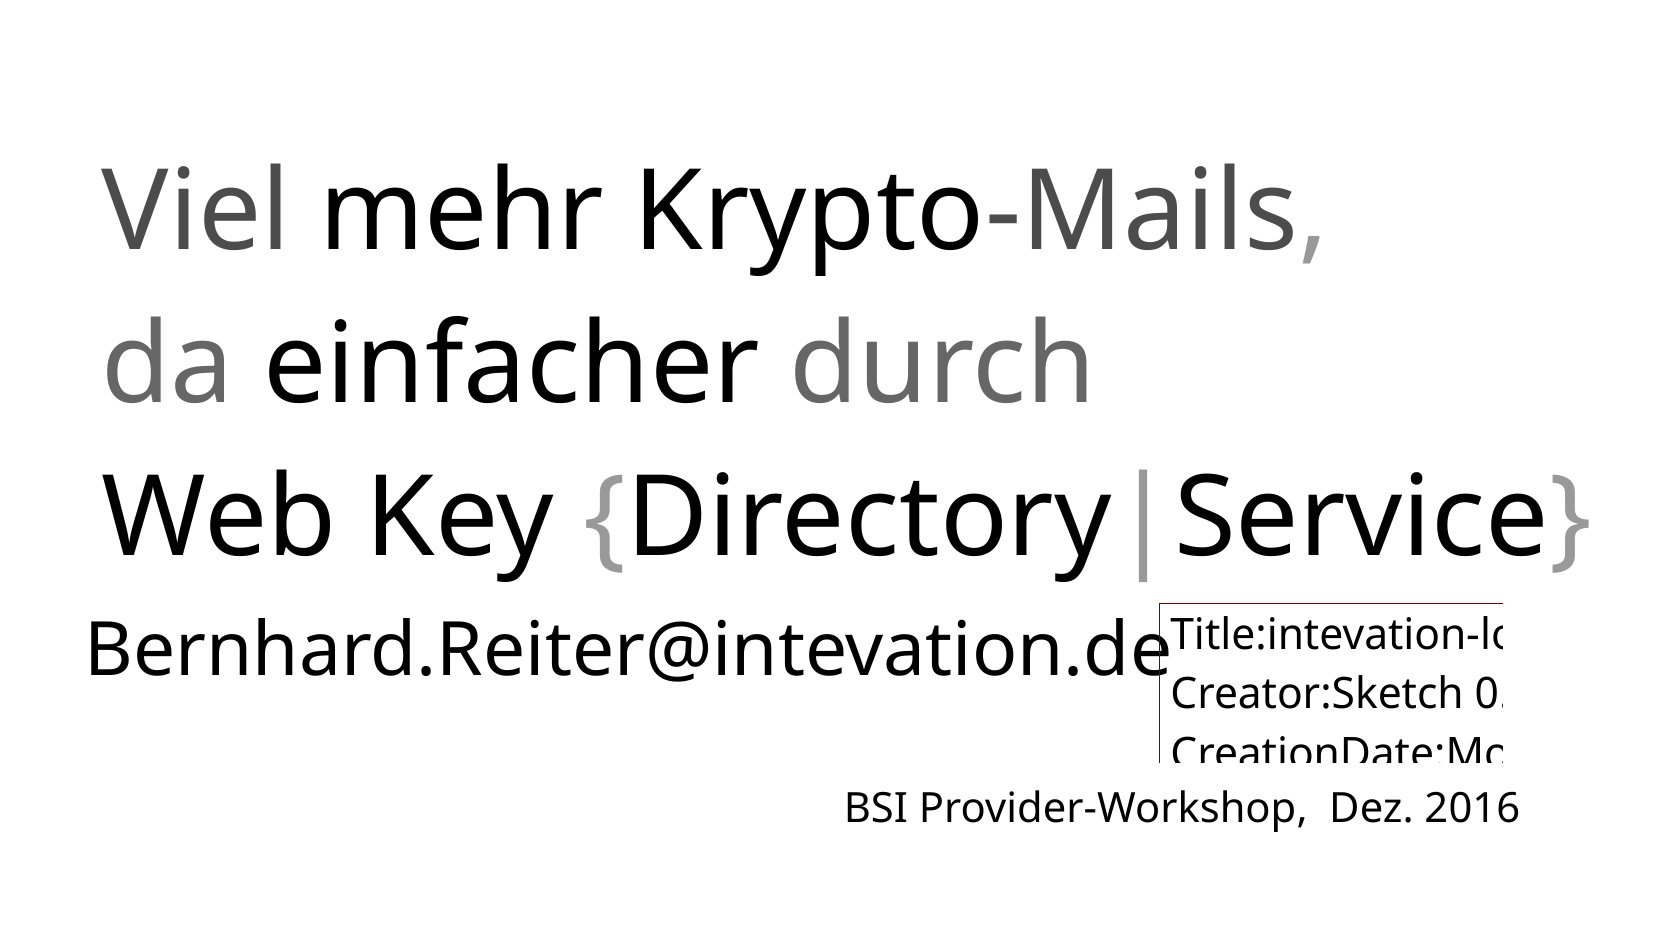

Viel mehr Krypto-Mails,
da einfacher durch
Web Key {Directory|Service}
Bernhard.Reiter@intevation.de
BSI Provider-Workshop, Dez. 2016